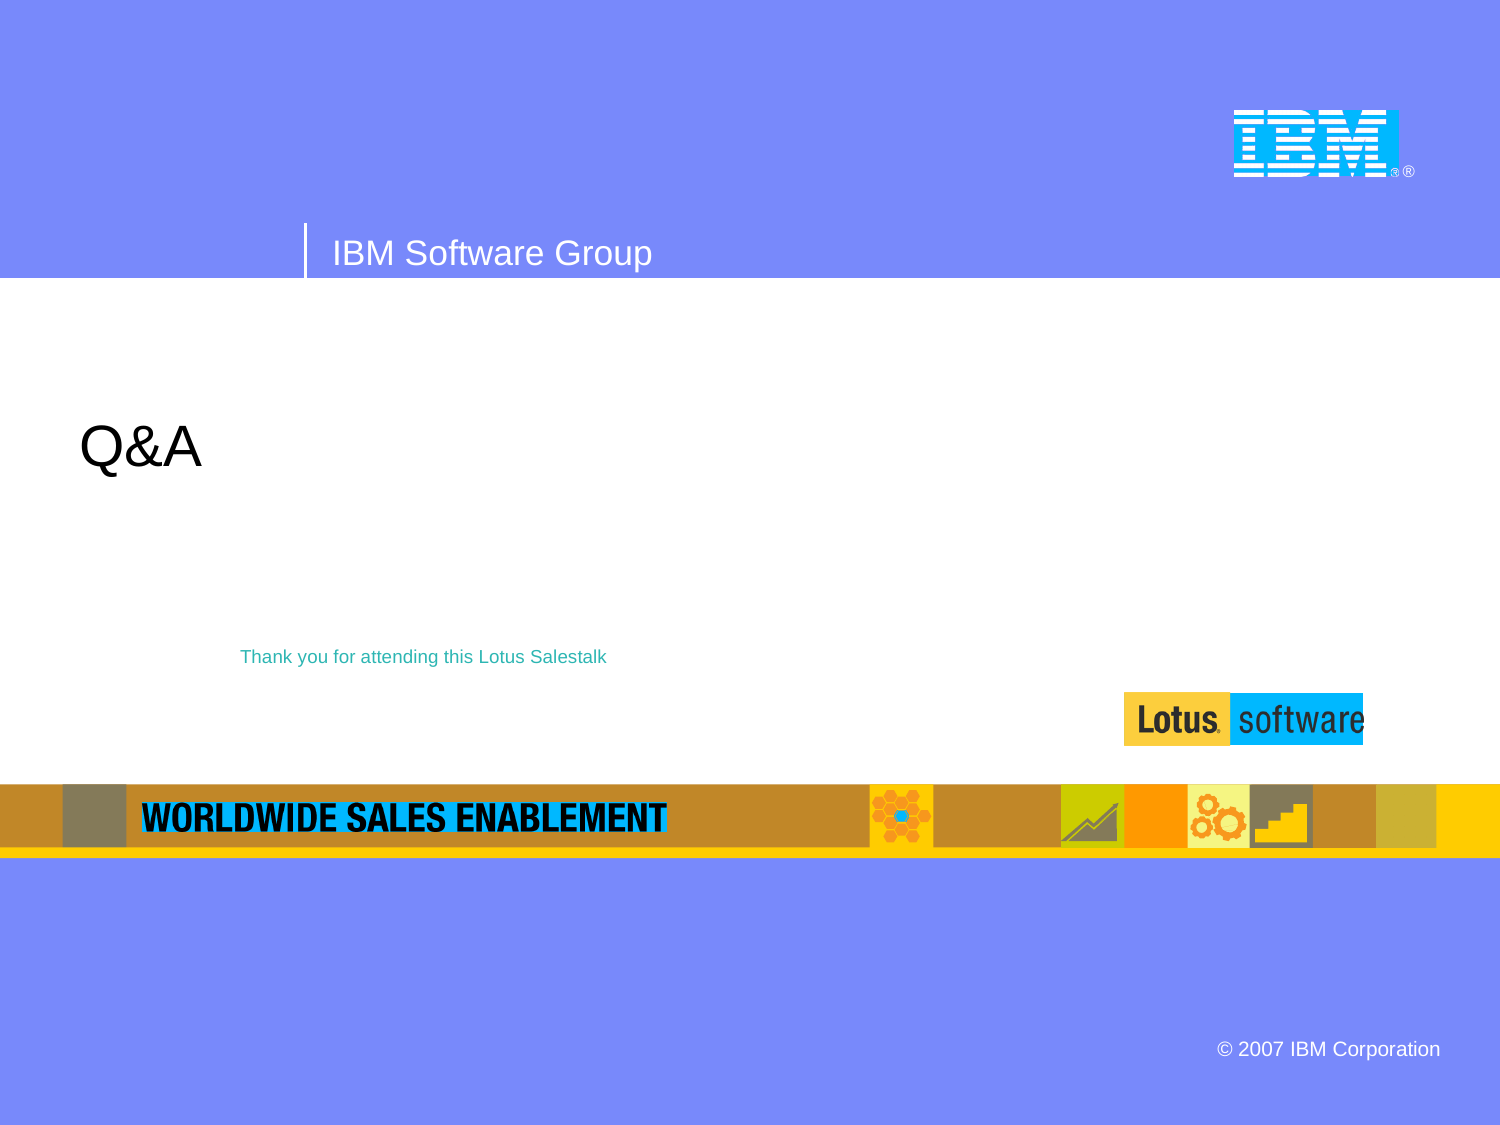

# Q&A
Thank you for attending this Lotus Salestalk